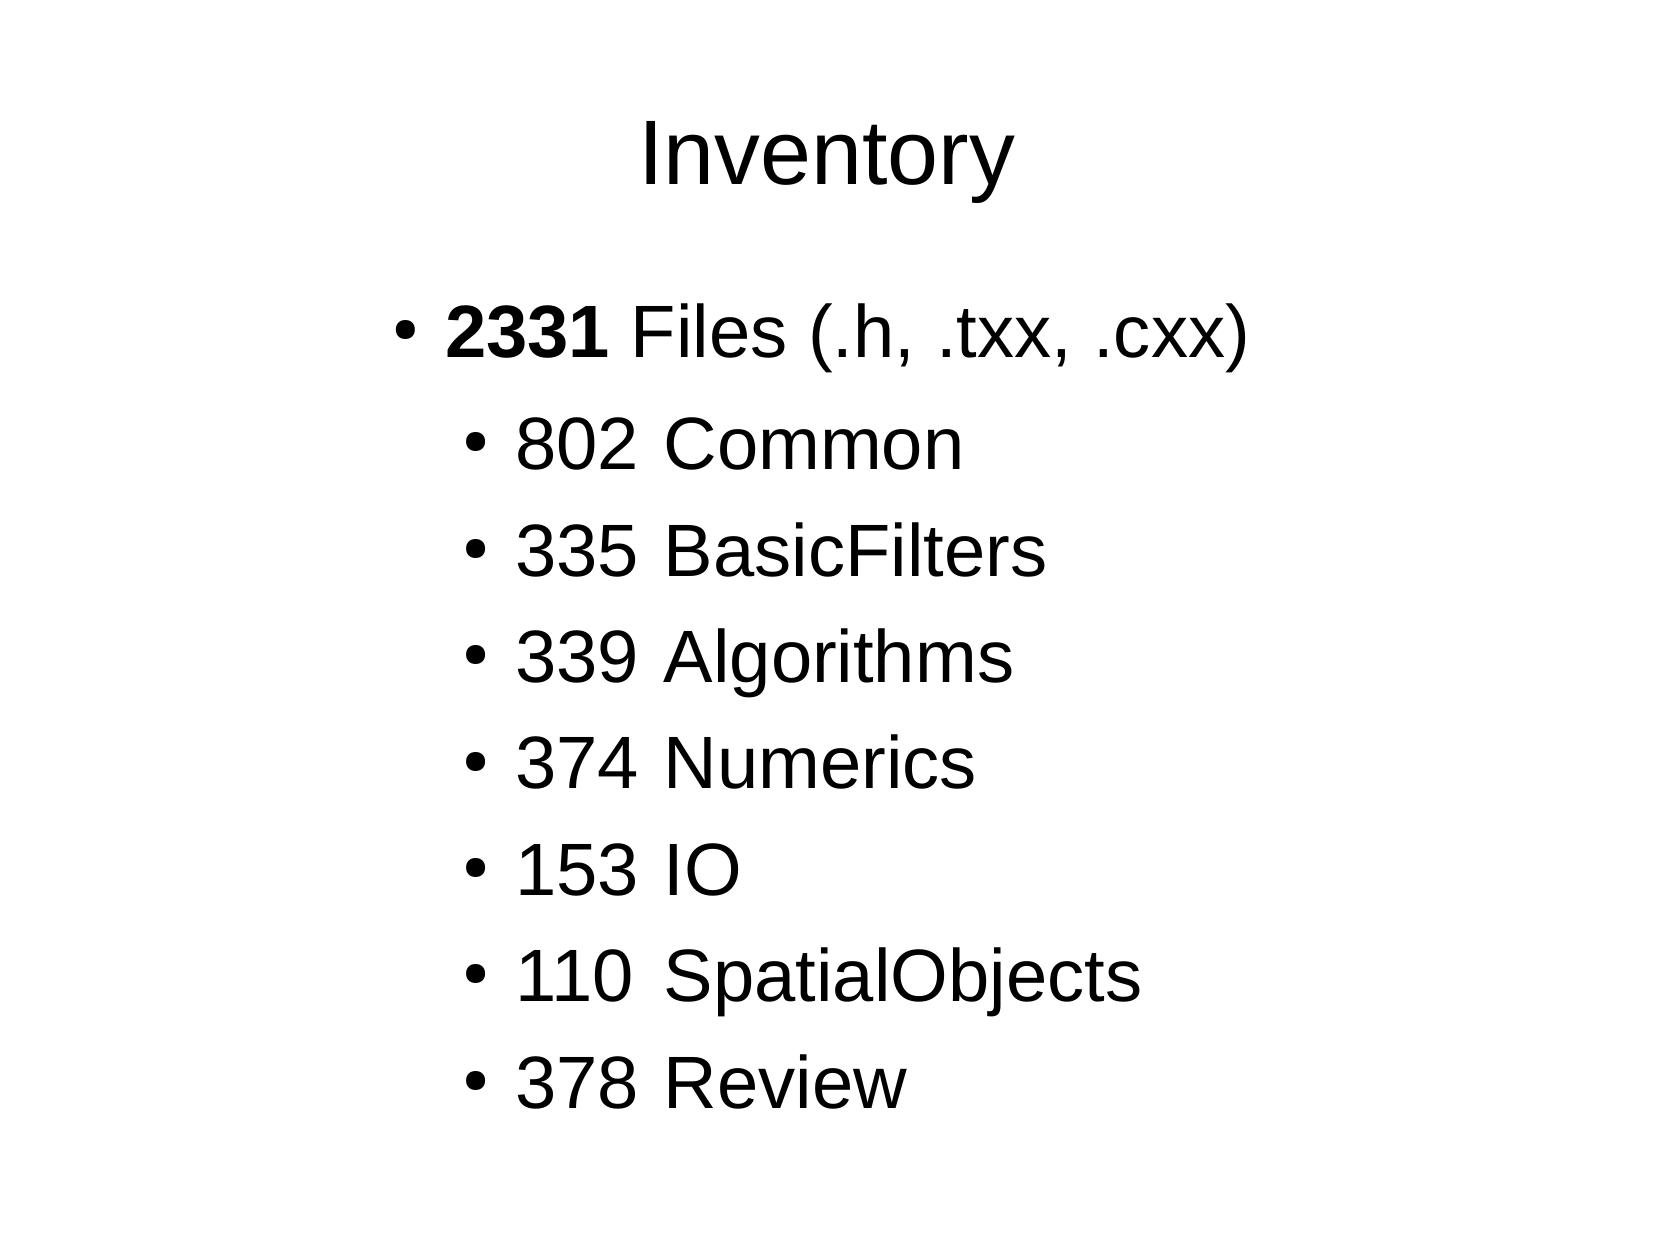

# Inventory
2331 Files (.h, .txx, .cxx)
802	Common
335	BasicFilters
339	Algorithms
374	Numerics
153	IO
110	SpatialObjects
378	Review